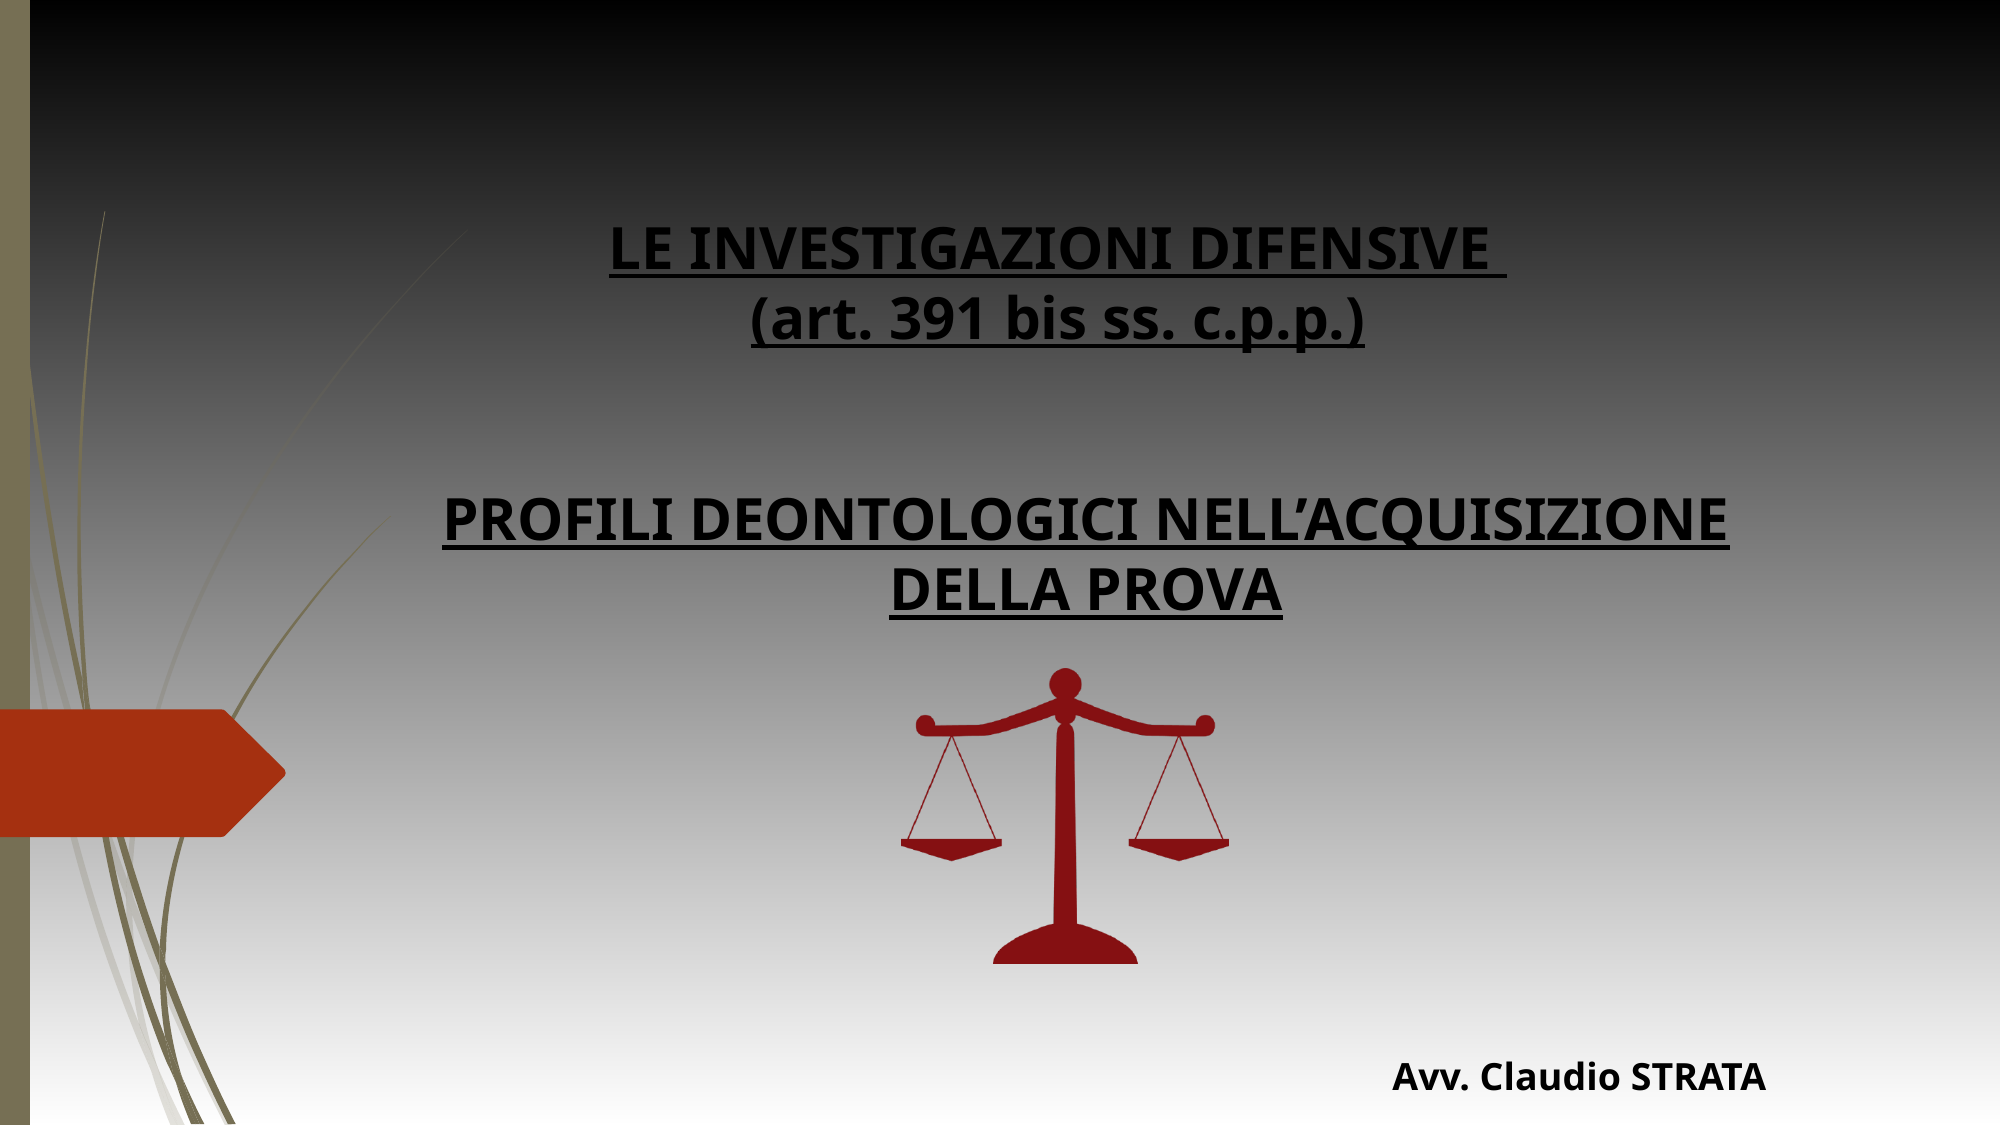

# LE INVESTIGAZIONI DIFENSIVE (art. 391 bis ss. c.p.p.)
PROFILI DEONTOLOGICI NELL’ACQUISIZIONE DELLA PROVA
Avv. Claudio STRATA